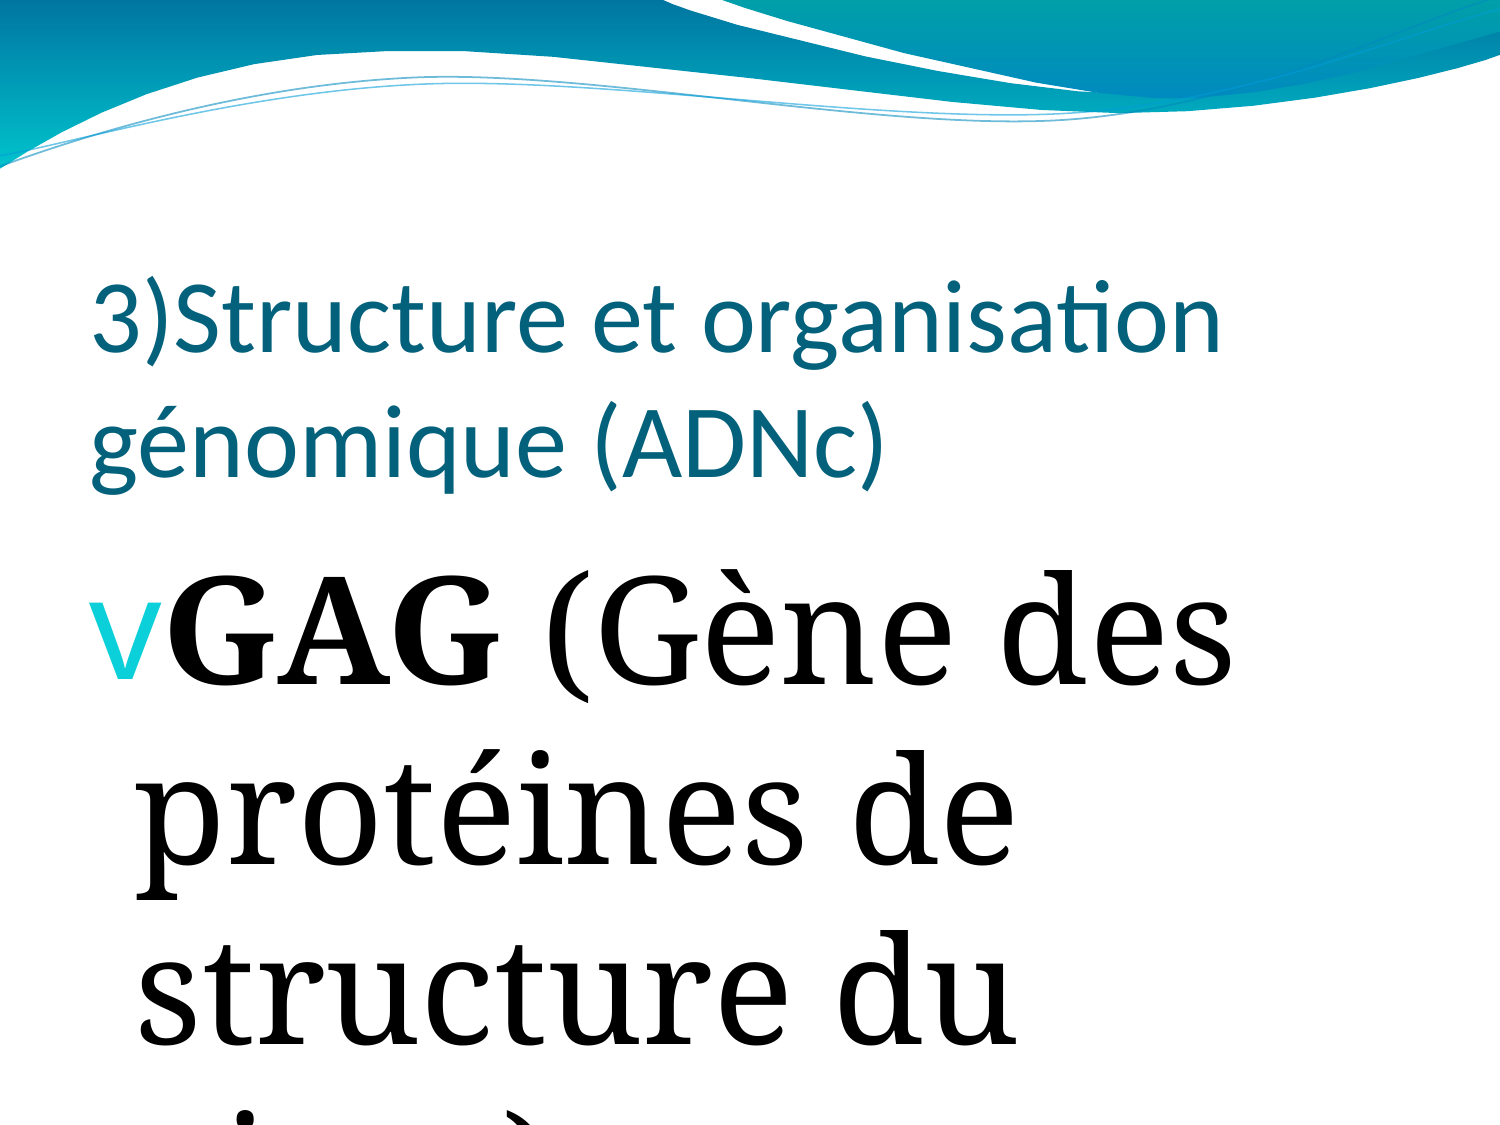

# 3)Structure et organisation génomique (ADNc)
GAG (Gène des protéines de structure du virus) :
 Capside (cœur viral)
 Matrice
 Nucléocapside( associé au génome ARN)
 POL (Gène qui code pour les enzymes viraux) :
 Reverse transcriptase
 Intégrase
 Protéase
 ENV (Gène pour les protéines de l’enveloppe):
 SU (Surface)
 TM ( transmembranaire, rôle dans l’entrée du virus dans la cellule cible)